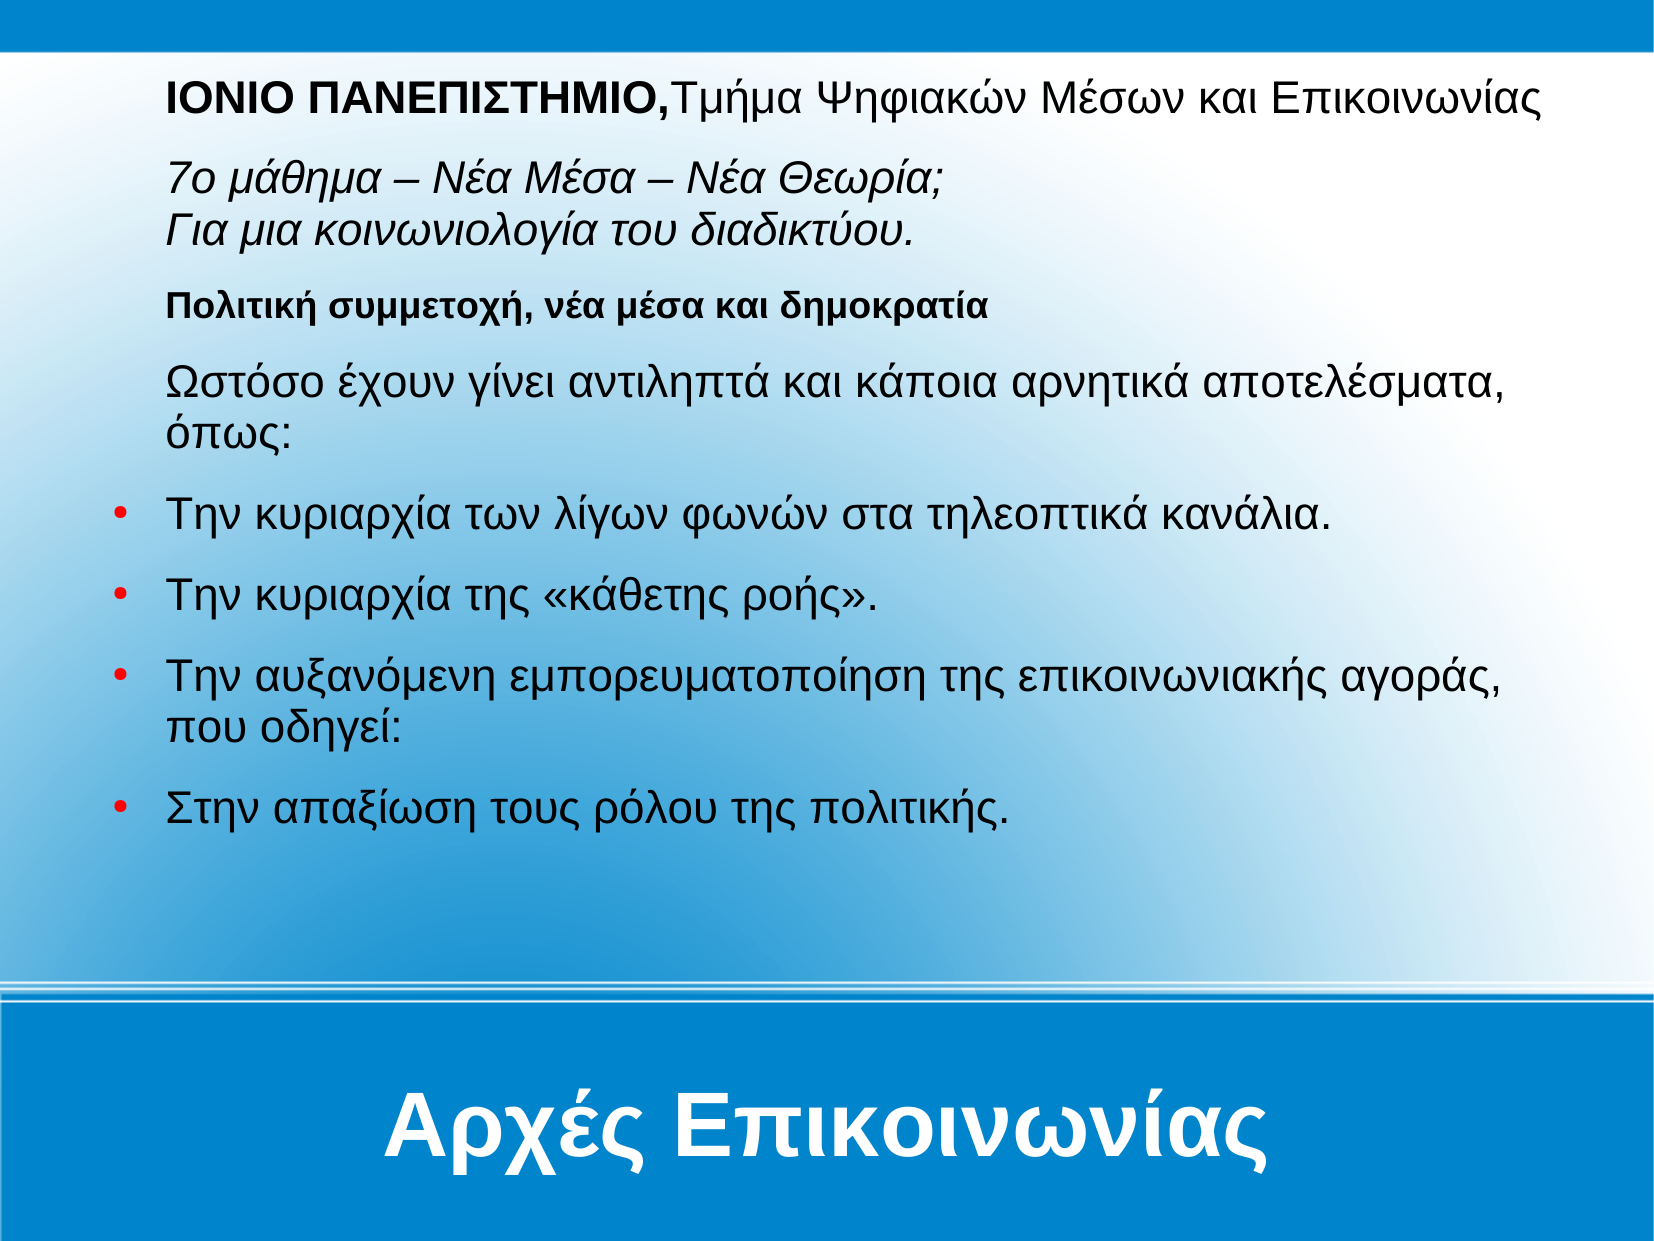

ΙΟΝΙΟ ΠΑΝΕΠΙΣΤΗΜΙΟ,Τμήμα Ψηφιακών Μέσων και Επικοινωνίας
7ο μάθημα – Νέα Μέσα – Νέα Θεωρία;
Για μια κοινωνιολογία του διαδικτύου.
Πολιτική συμμετοχή, νέα μέσα και δημοκρατία
Ωστόσο έχουν γίνει αντιληπτά και κάποια αρνητικά αποτελέσματα, όπως:
Την κυριαρχία των λίγων φωνών στα τηλεοπτικά κανάλια.
Την κυριαρχία της «κάθετης ροής».
Την αυξανόμενη εμπορευματοποίηση της επικοινωνιακής αγοράς, που οδηγεί:
Στην απαξίωση τους ρόλου της πολιτικής.
# Αρχές Επικοινωνίας